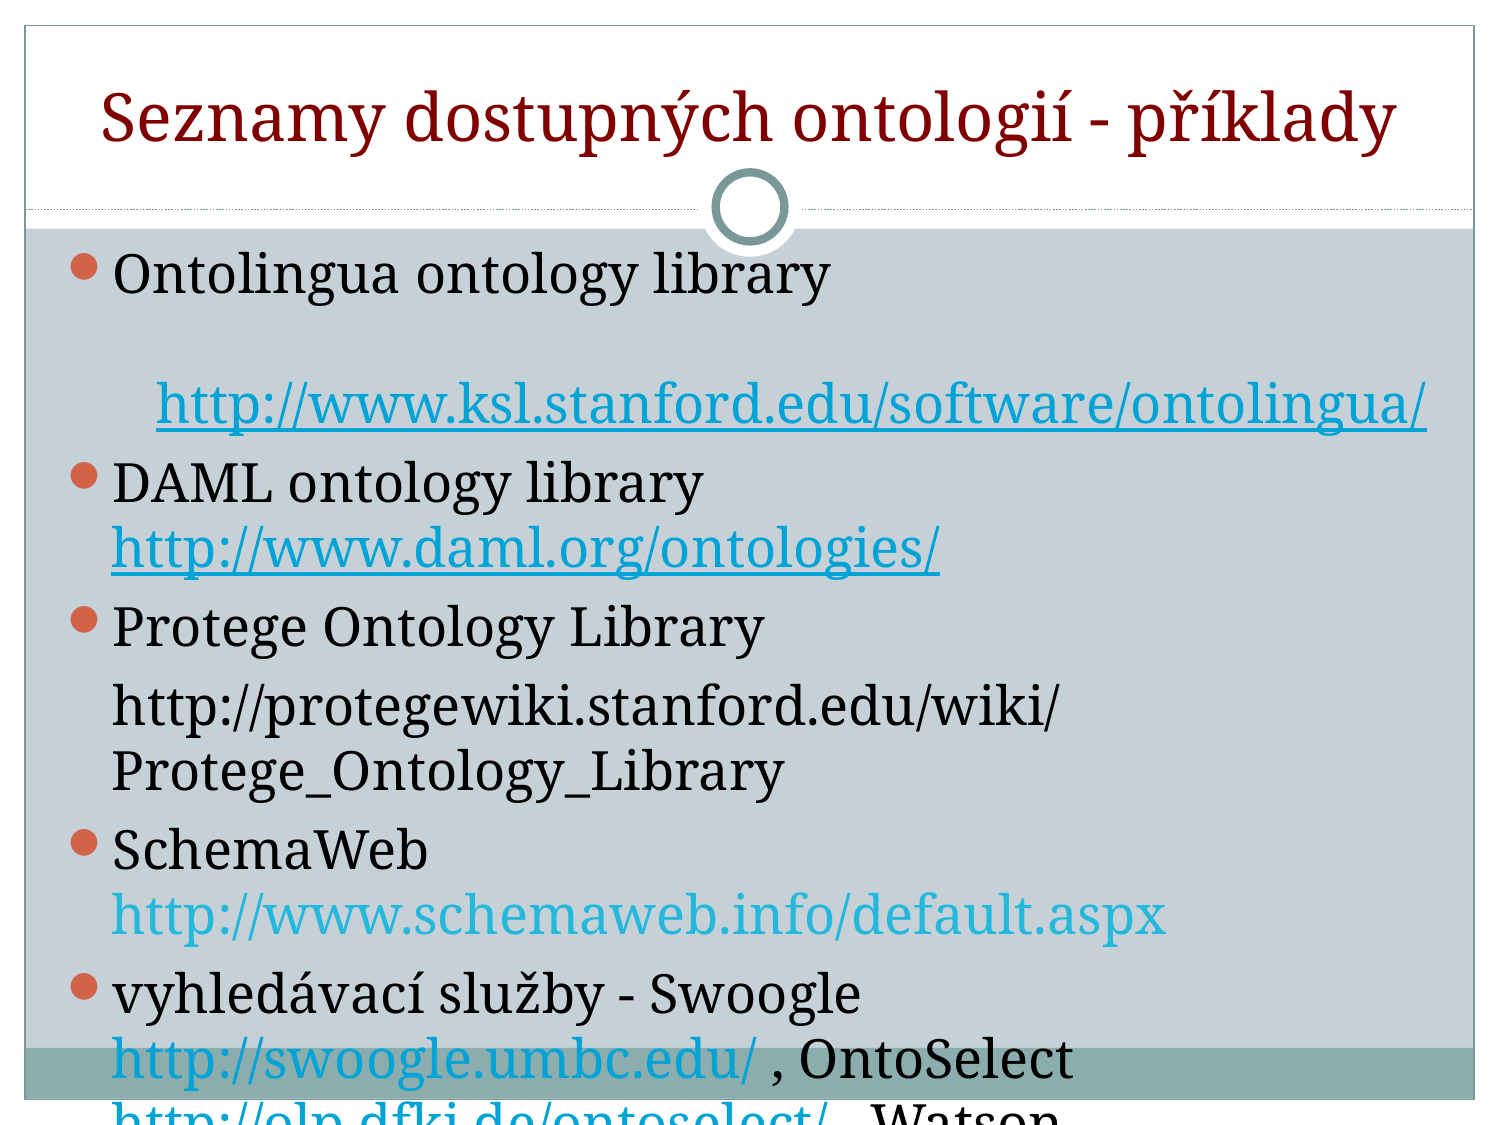

# Seznamy dostupných ontologií - příklady
Ontolingua ontology library http://www.ksl.stanford.edu/software/ontolingua/
DAML ontology library 					http://www.daml.org/ontologies/
Protege Ontology Library
http://protegewiki.stanford.edu/wiki/Protege_Ontology_Library
SchemaWeb http://www.schemaweb.info/default.aspx
vyhledávací služby - Swoogle http://swoogle.umbc.edu/ , OntoSelect http://olp.dfki.de/ontoselect/ , Watson http://watson.kmi.open.ac.uk/WatsonWUI/